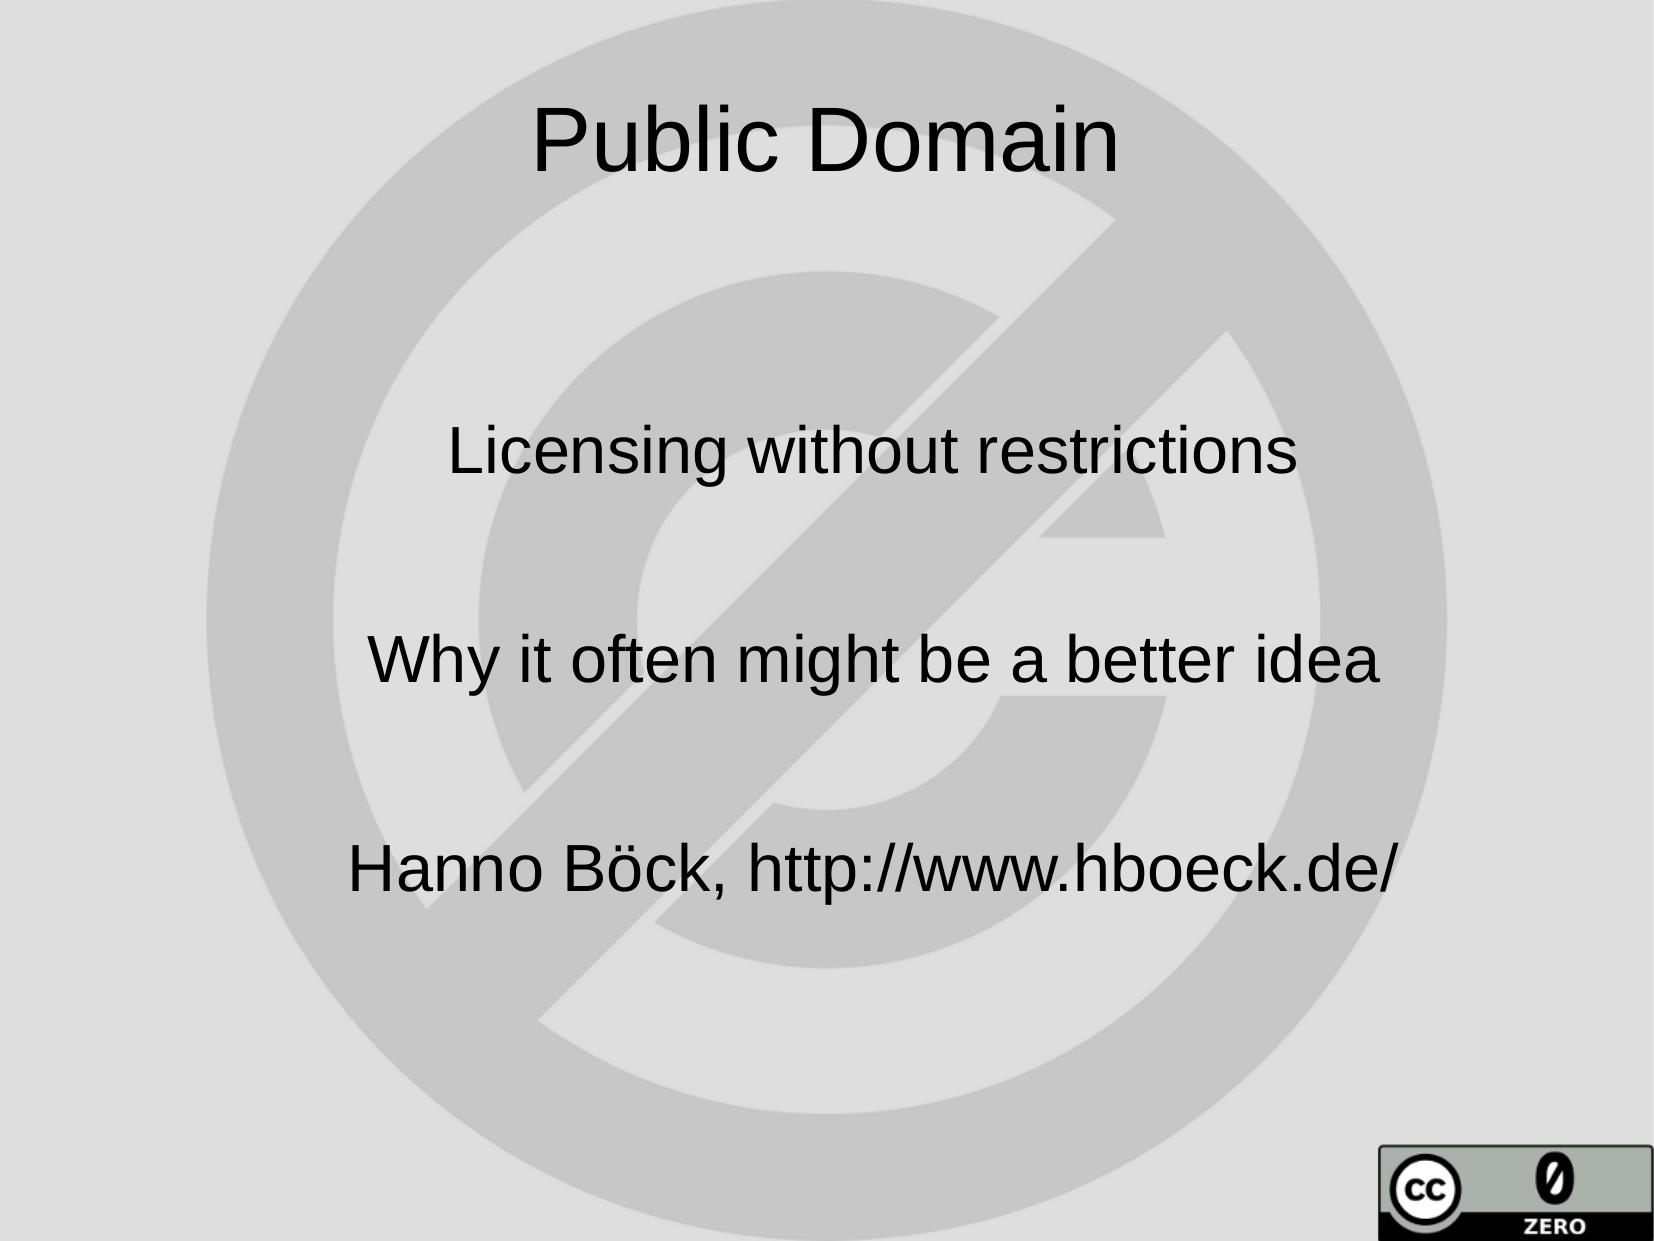

# Public Domain
Licensing without restrictions
Why it often might be a better idea
Hanno Böck, http://www.hboeck.de/